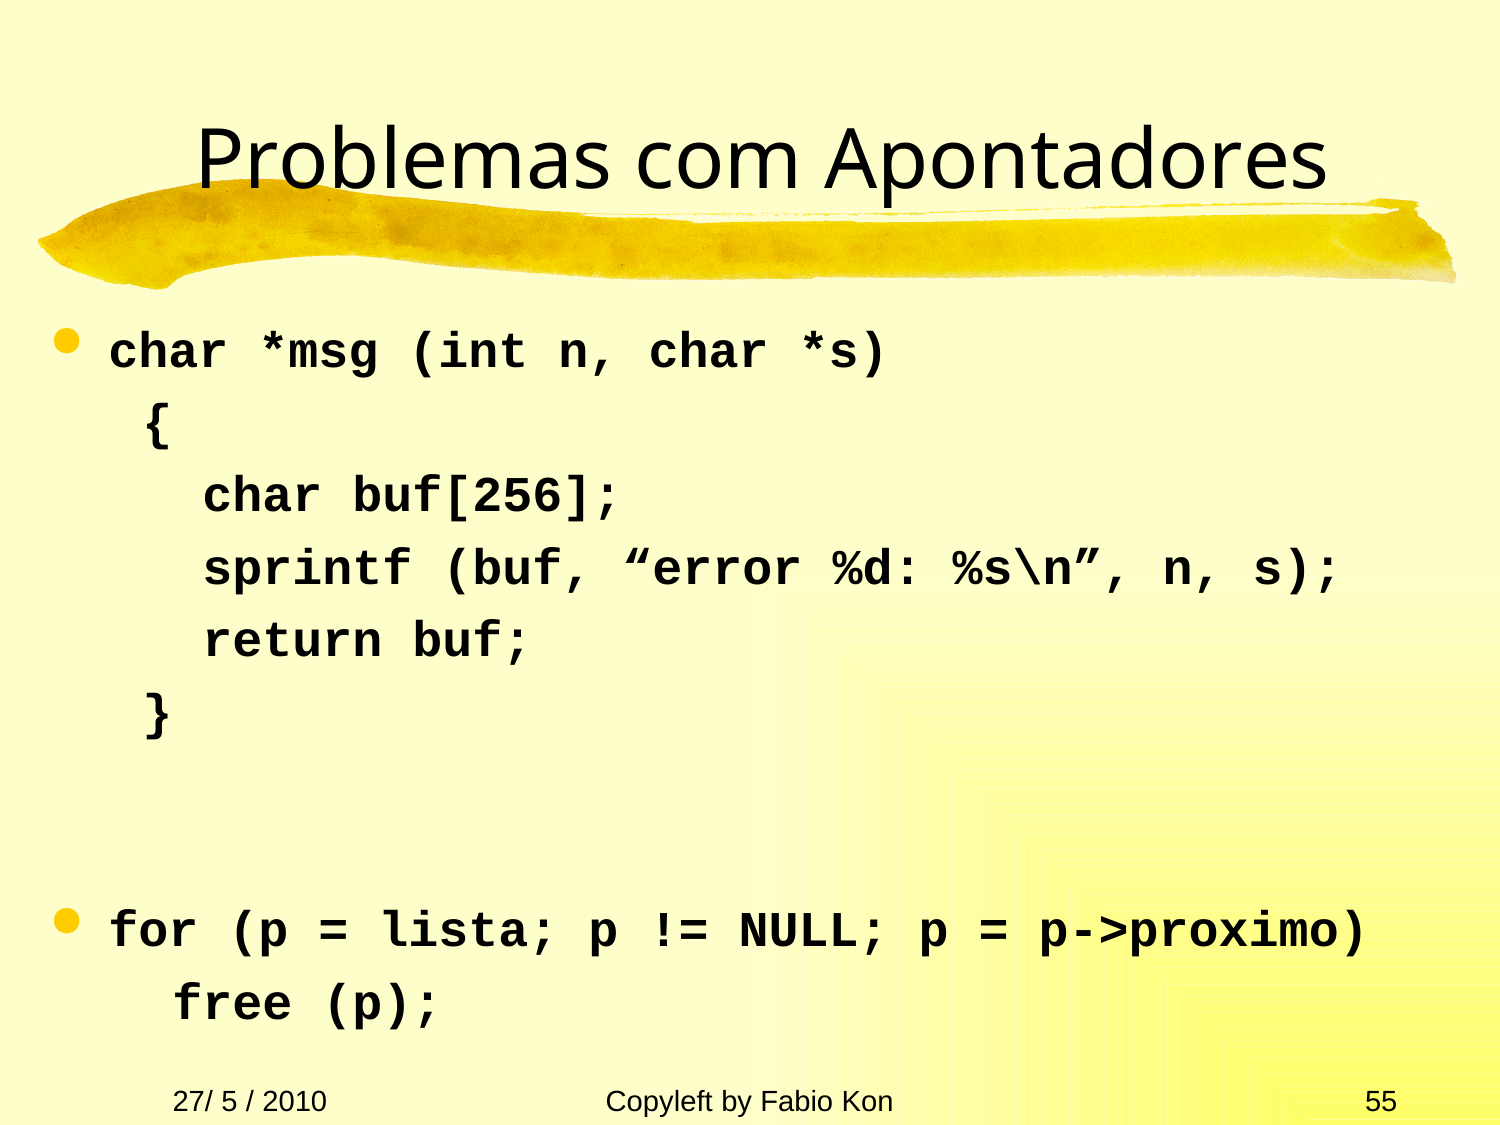

# Problemas com Apontadores
char *msg (int n, char *s)
 {
 char buf[256];
 sprintf (buf, “error %d: %s\n”, n, s);
 return buf;
 }
for (p = lista; p != NULL; p = p->proximo)
 free (p);
ECOOP'99 OOOSW
55